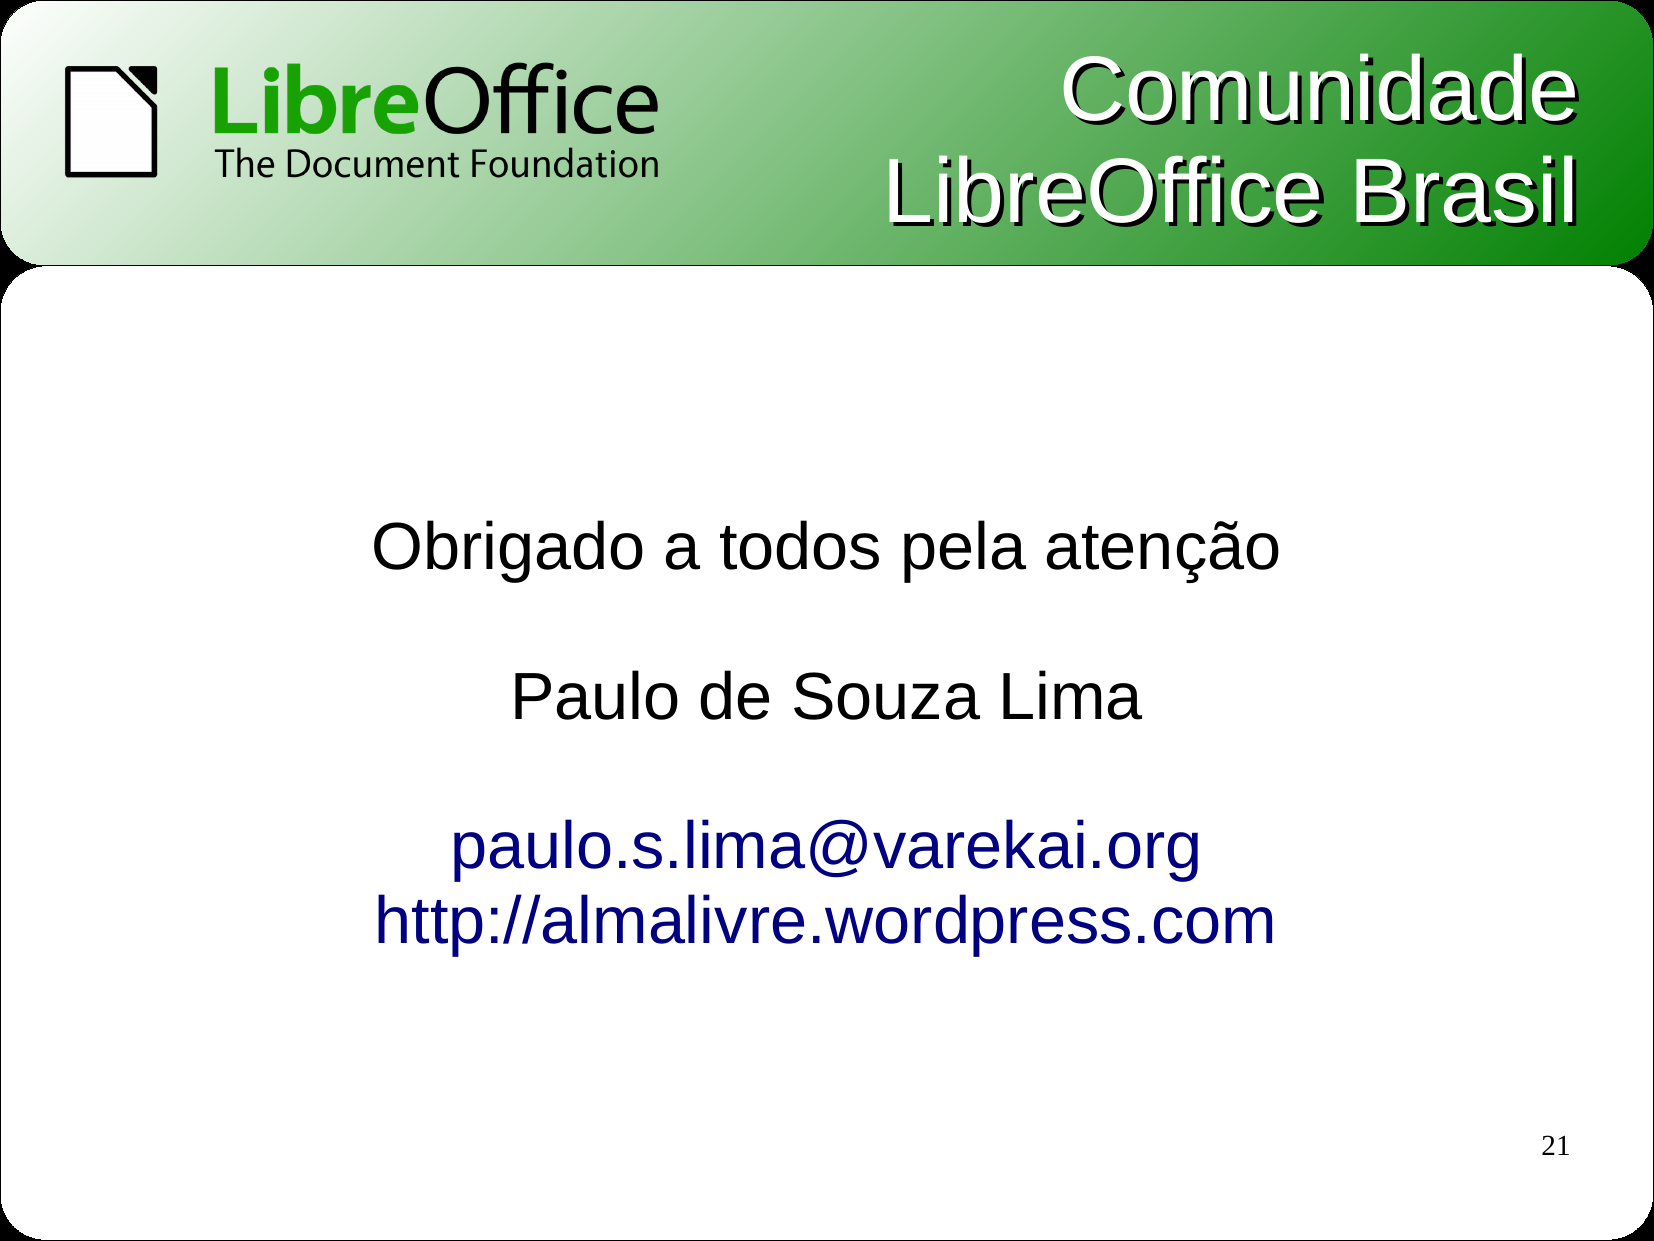

Comunidade LibreOffice Brasil
Obrigado a todos pela atenção
Paulo de Souza Lima
paulo.s.lima@varekai.org
http://almalivre.wordpress.com
21